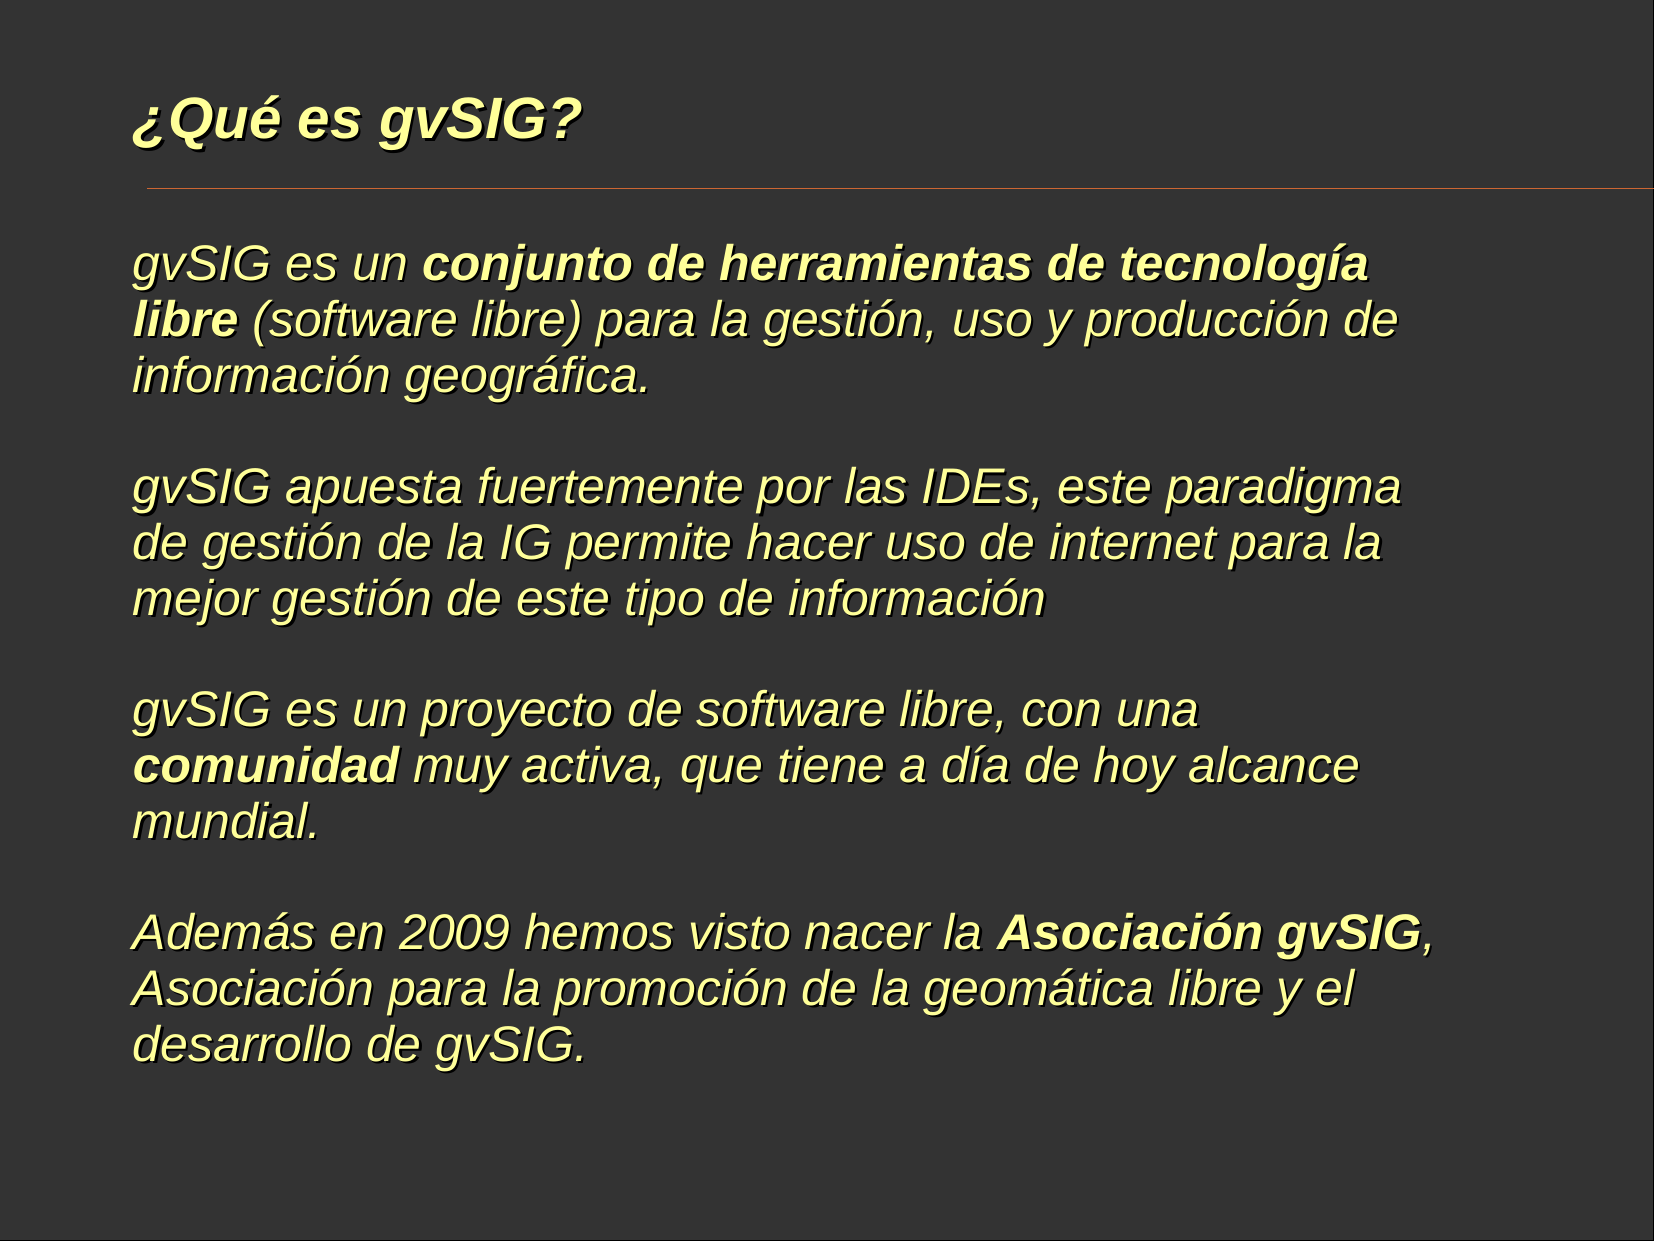

¿Qué es gvSIG?
gvSIG es un conjunto de herramientas de tecnología libre (software libre) para la gestión, uso y producción de información geográfica.
gvSIG apuesta fuertemente por las IDEs, este paradigma de gestión de la IG permite hacer uso de internet para la mejor gestión de este tipo de información
gvSIG es un proyecto de software libre, con una comunidad muy activa, que tiene a día de hoy alcance mundial.
Además en 2009 hemos visto nacer la Asociación gvSIG, Asociación para la promoción de la geomática libre y el desarrollo de gvSIG.